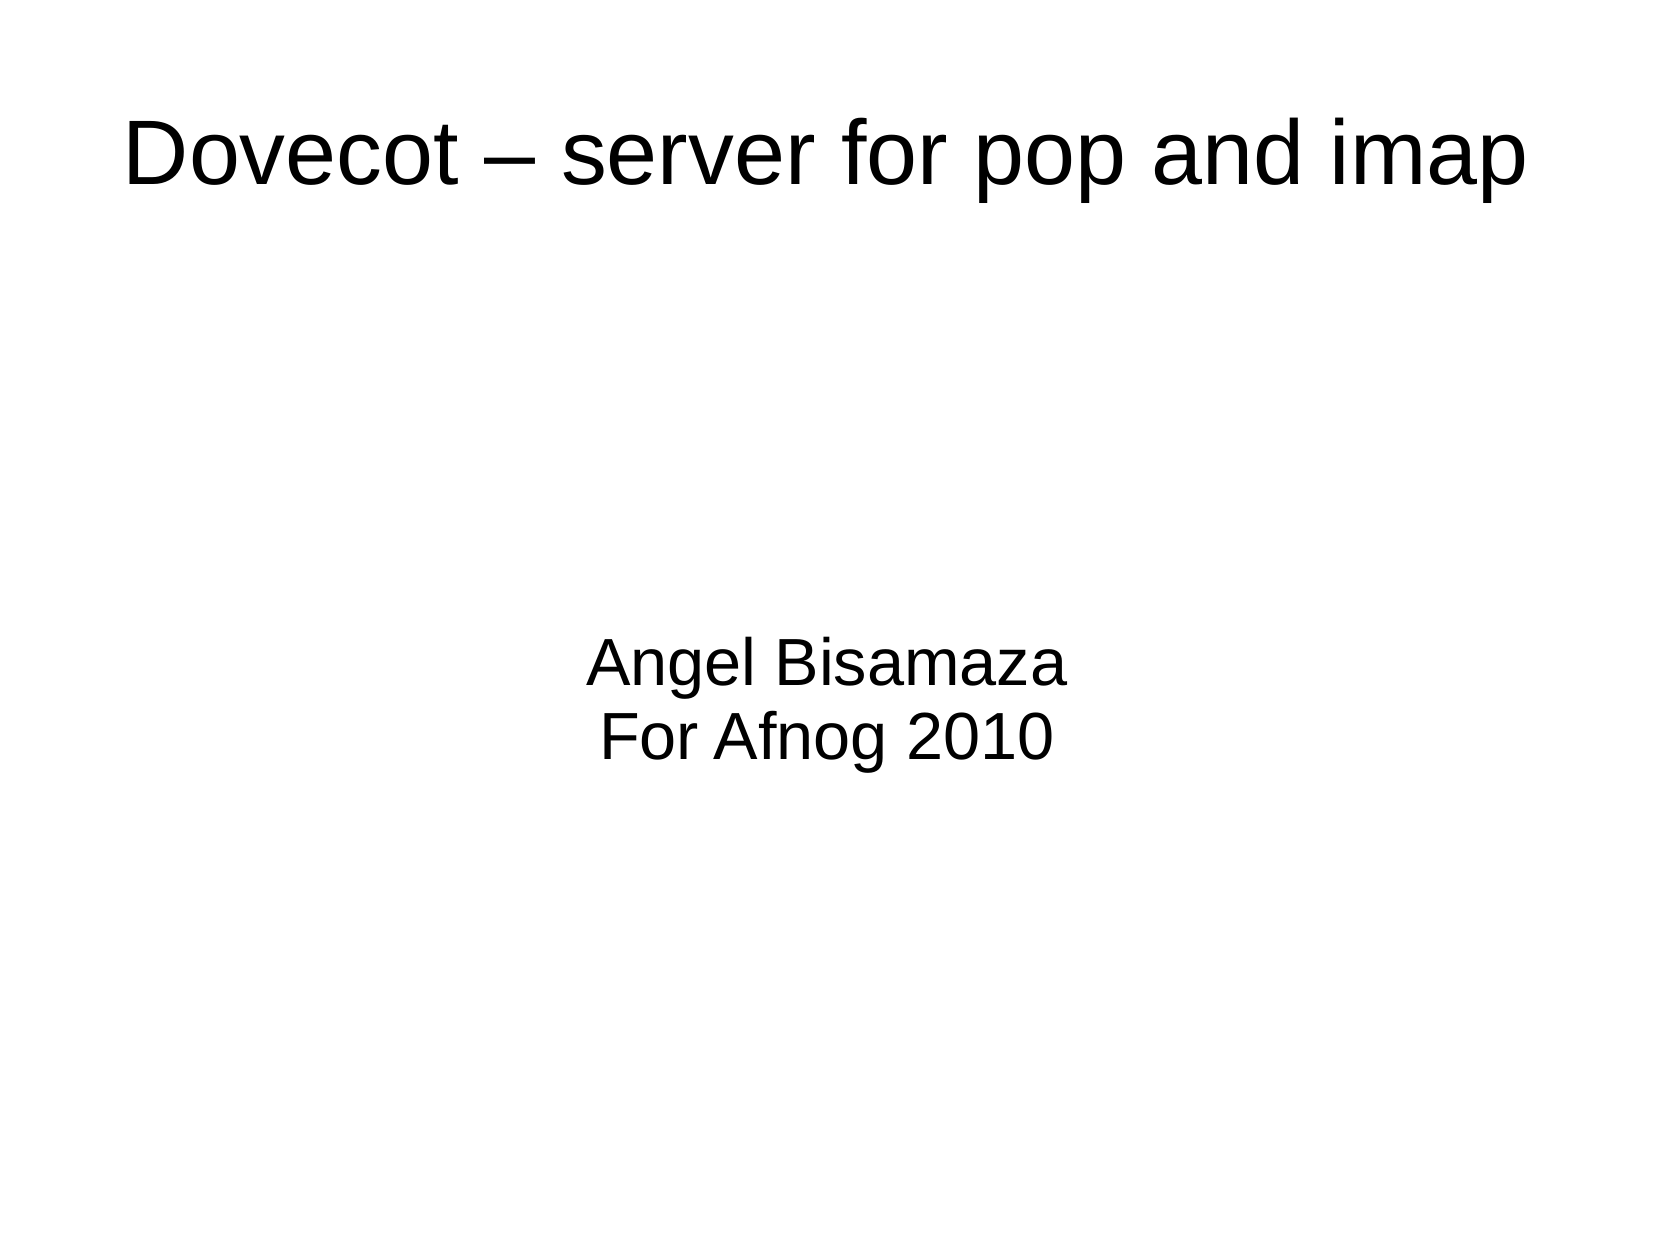

# Dovecot – server for pop and imap
Angel Bisamaza
For Afnog 2010